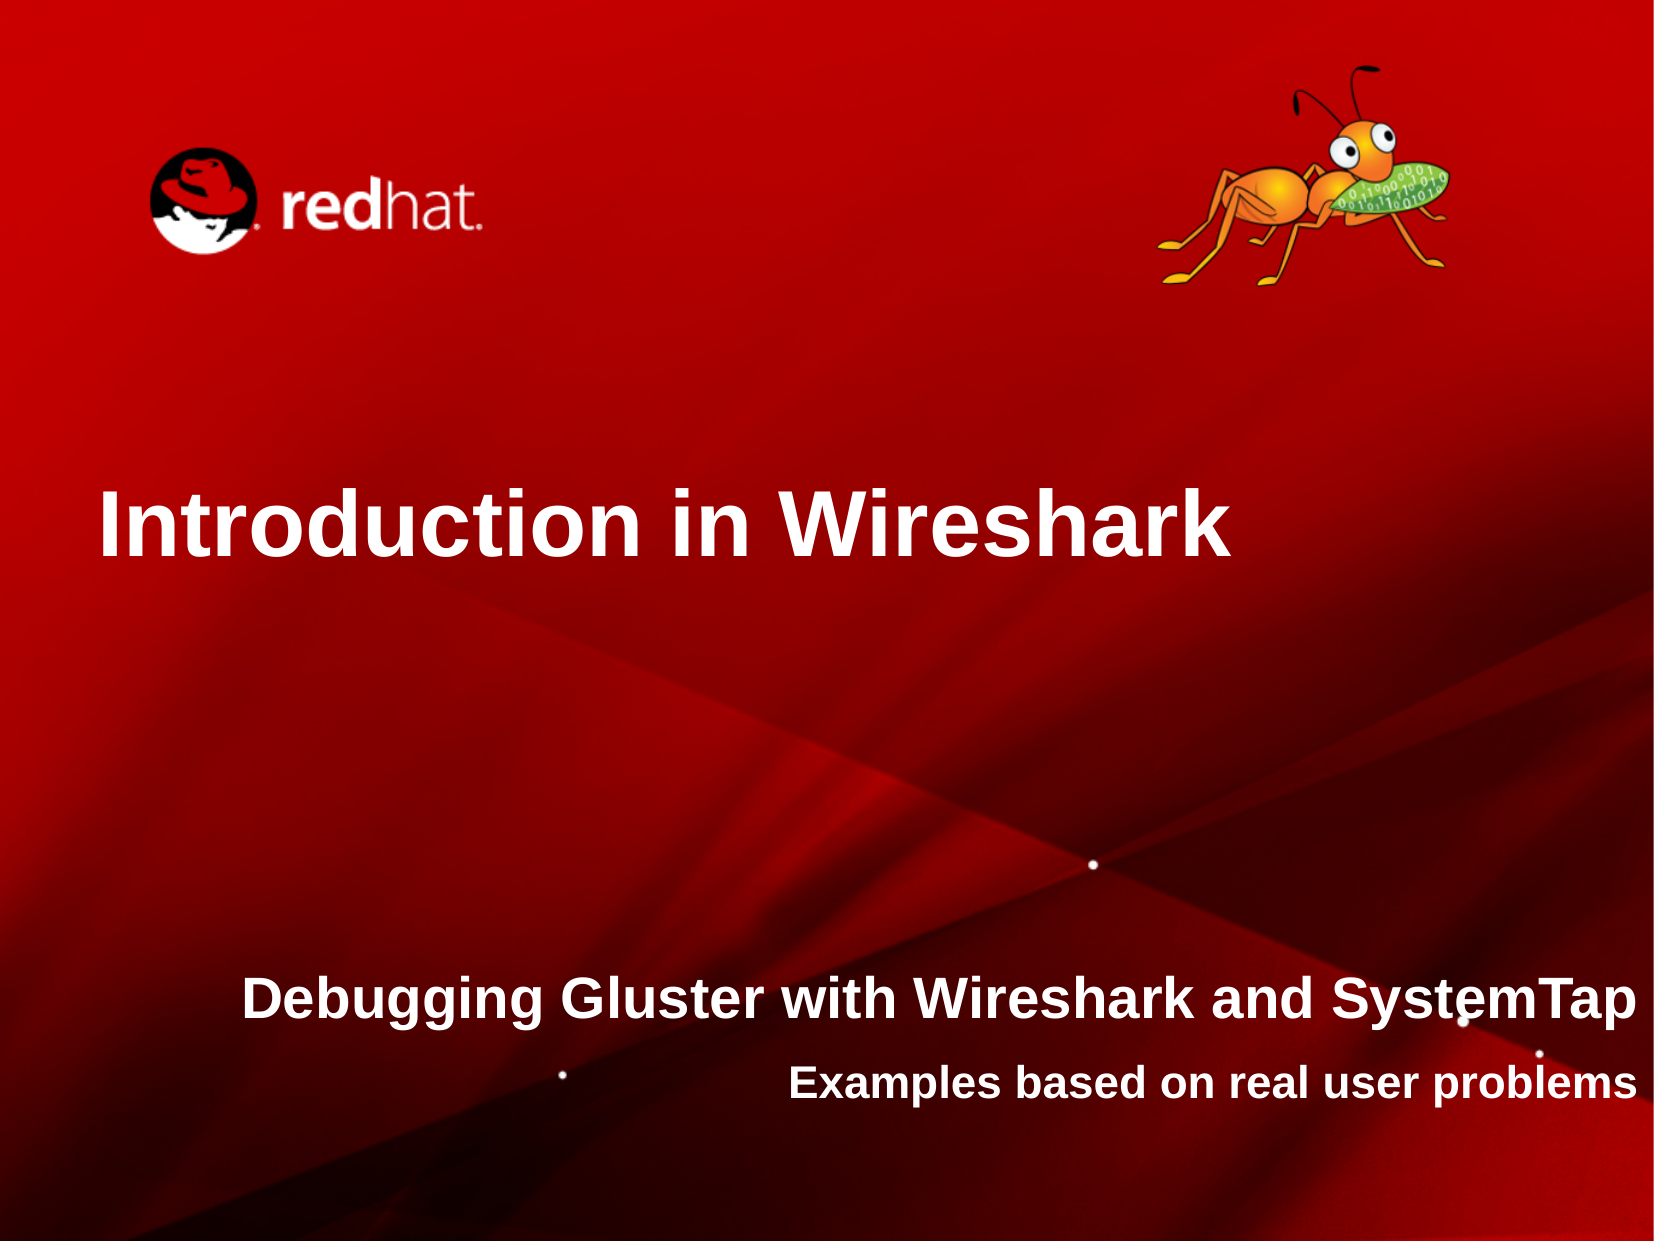

# Introduction in Wireshark
Debugging Gluster with Wireshark and SystemTap
Examples based on real user problems